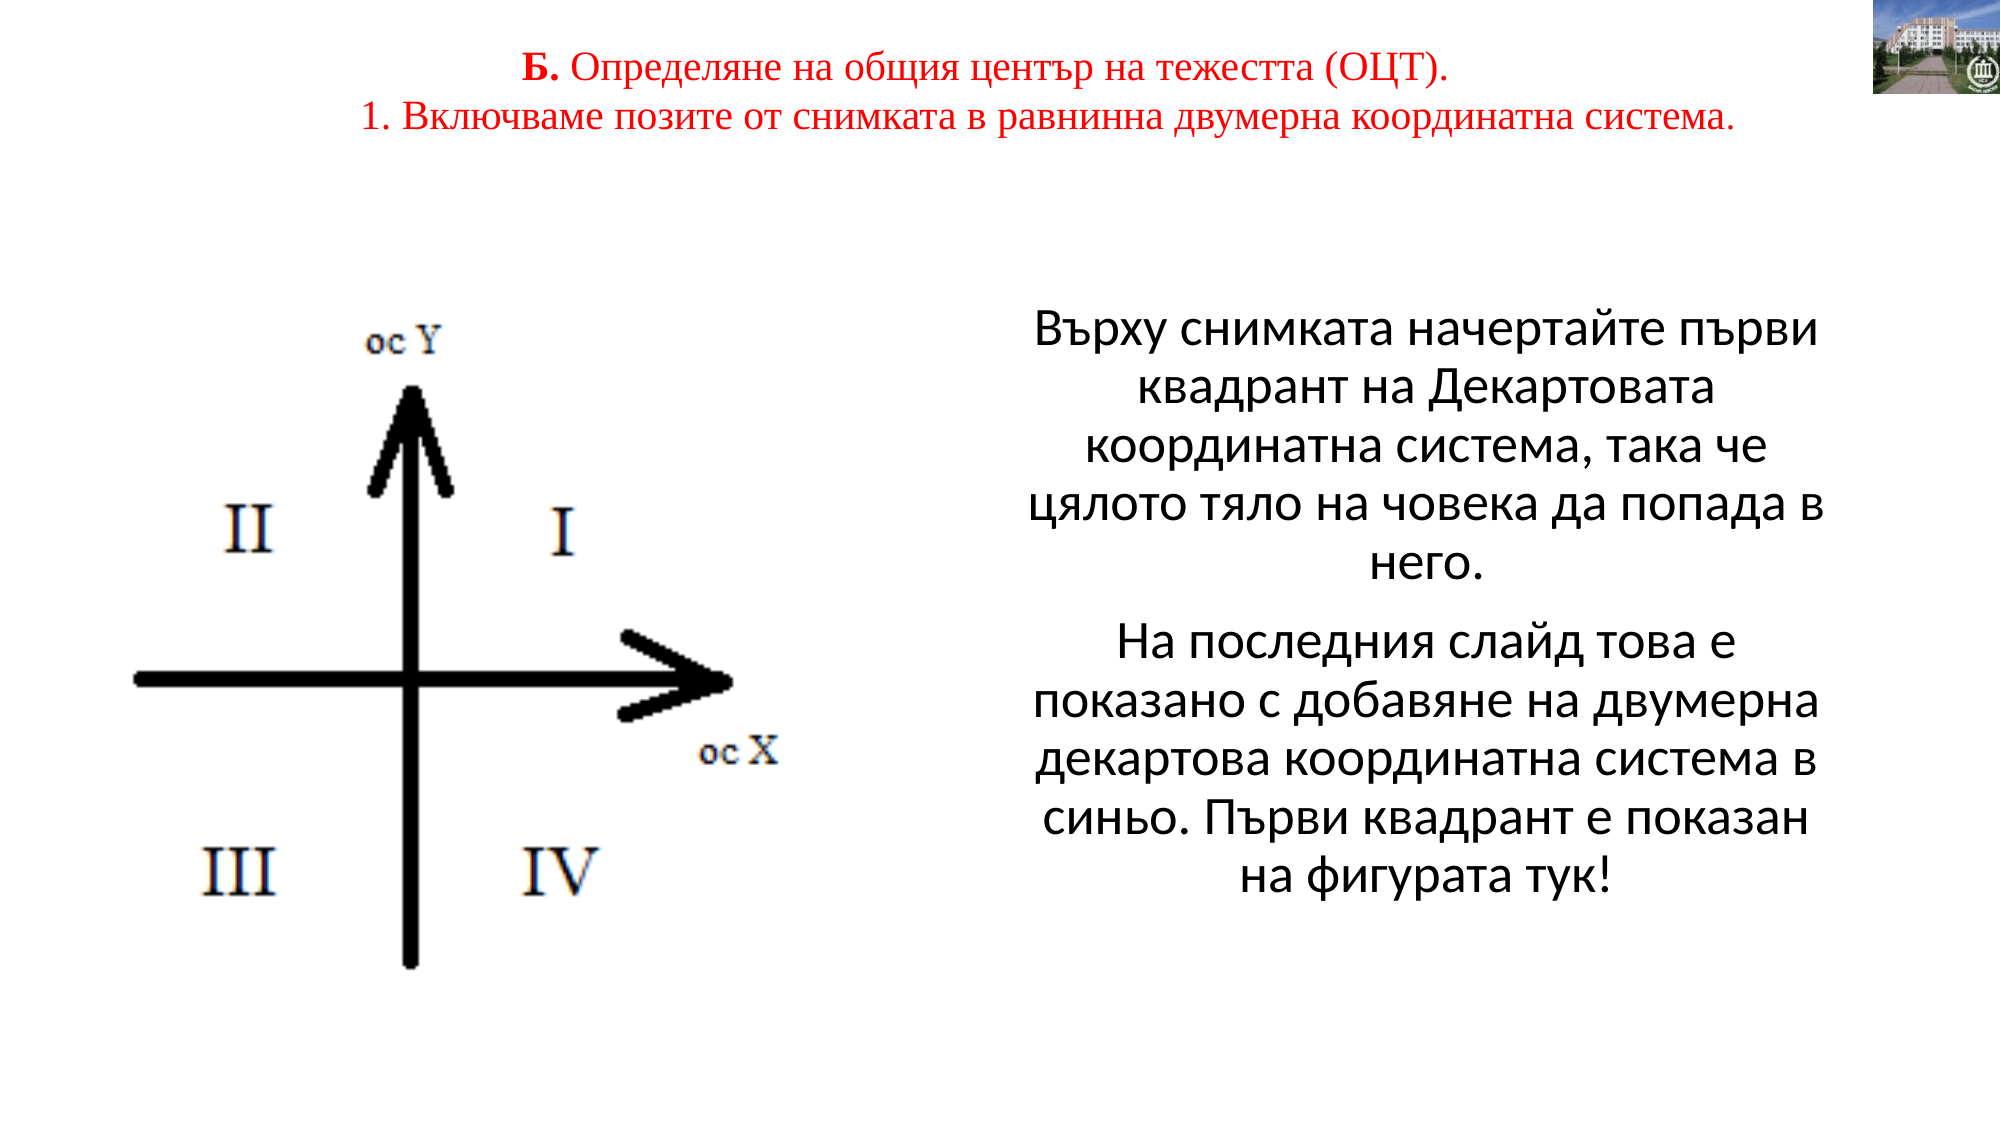

Б. Определяне на общия център на тежестта (ОЦТ).
1. Включваме позите от снимката в равнинна двумерна координатна система.
# Върху снимката начертайте първи квадрант на Декартовата координатна система, така че цялото тяло на човека да попада в него.
На последния слайд това е показано с добавяне на двумерна декартова координатна система в синьо. Първи квадрант е показан на фигурата тук!